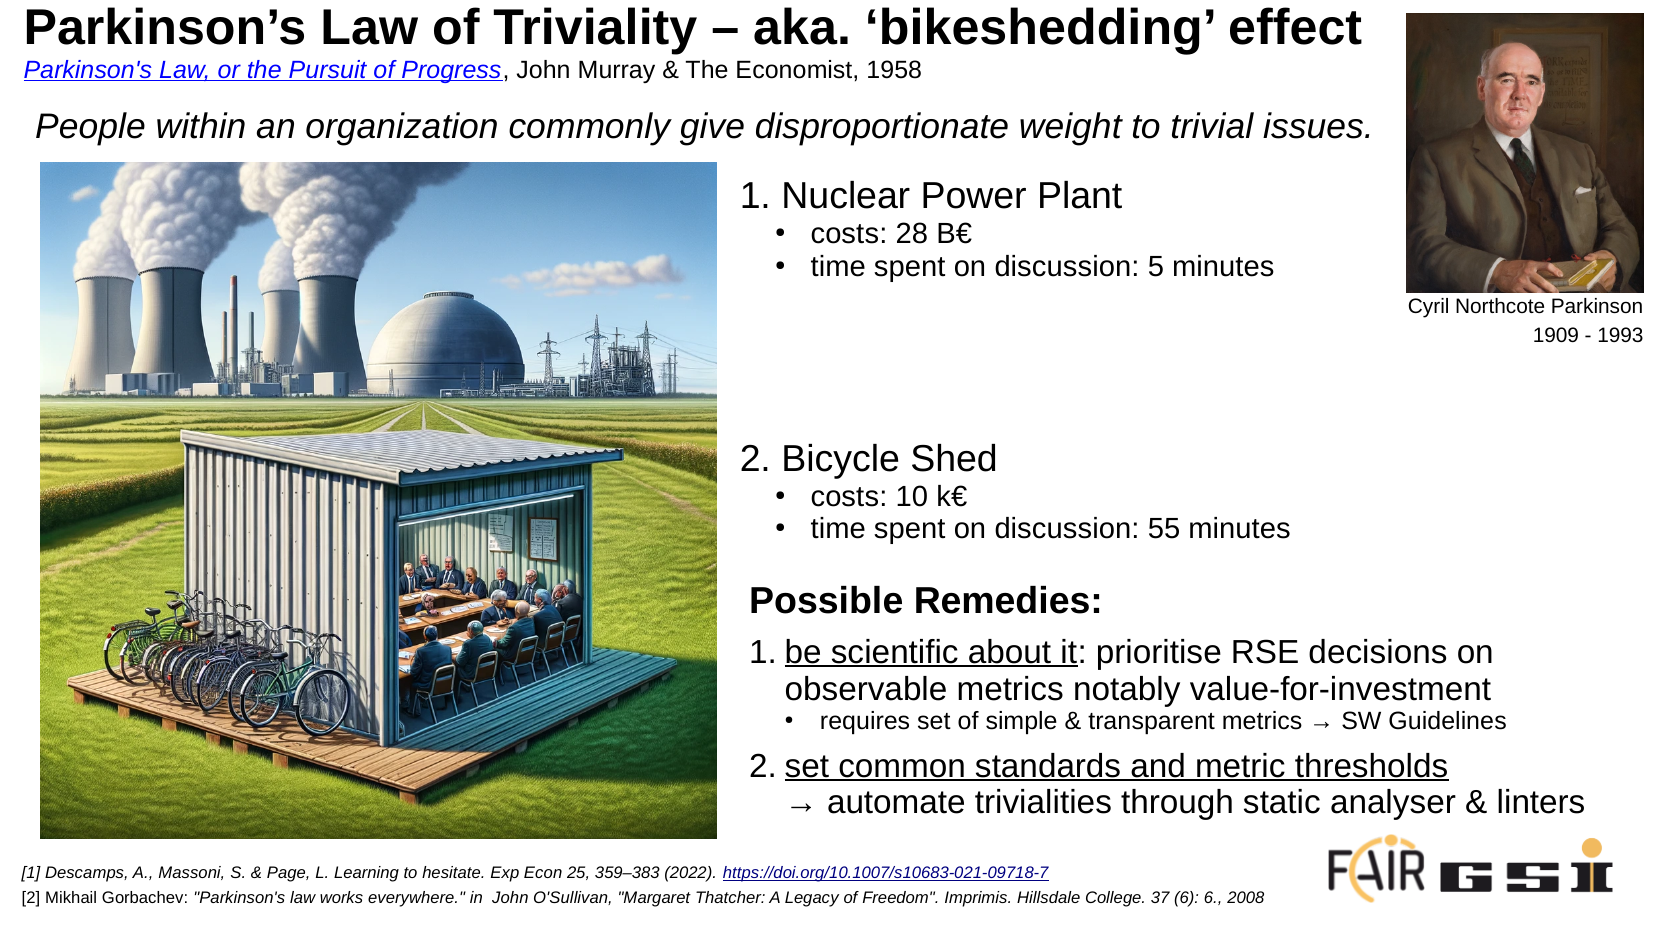

# Parkinson’s Law of Triviality – aka. ‘bikeshedding’ effect Parkinson's Law, or the Pursuit of Progress, John Murray & The Economist, 1958
People within an organization commonly give disproportionate weight to trivial issues.
1. Nuclear Power Plant
costs: 28 B€
time spent on discussion: 5 minutes
Cyril Northcote Parkinson
1909 - 1993
2. Bicycle Shed
costs: 10 k€
time spent on discussion: 55 minutes
Possible Remedies:
be scientific about it: prioritise RSE decisions on observable metrics notably value-for-investment
requires set of simple & transparent metrics → SW Guidelines
set common standards and metric thresholds → automate trivialities through static analyser & linters
[1] Descamps, A., Massoni, S. & Page, L. Learning to hesitate. Exp Econ 25, 359–383 (2022). https://doi.org/10.1007/s10683-021-09718-7
[2] Mikhail Gorbachev: "Parkinson's law works everywhere." in John O'Sullivan, "Margaret Thatcher: A Legacy of Freedom". Imprimis. Hillsdale College. 37 (6): 6., 2008